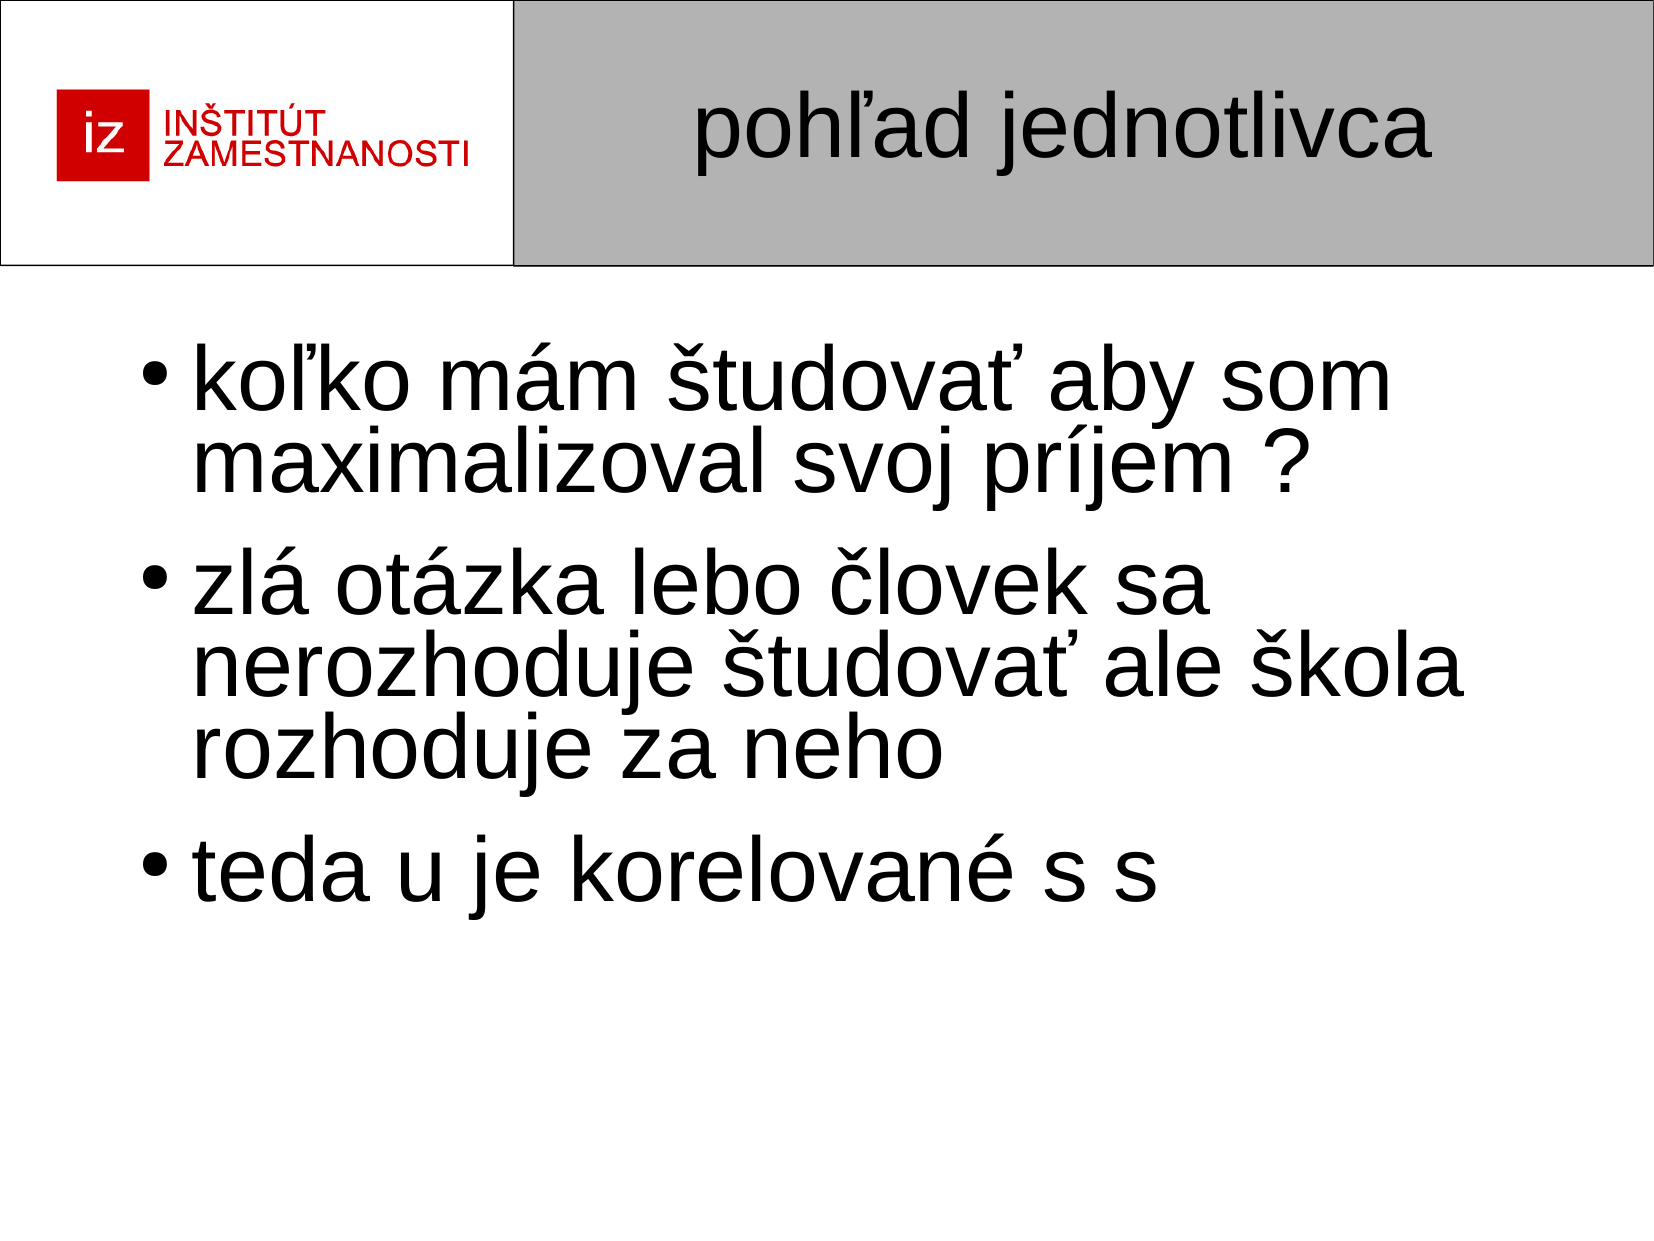

# pohľad jednotlivca
koľko mám študovať aby som maximalizoval svoj príjem ?
zlá otázka lebo človek sa nerozhoduje študovať ale škola rozhoduje za neho
teda u je korelované s s